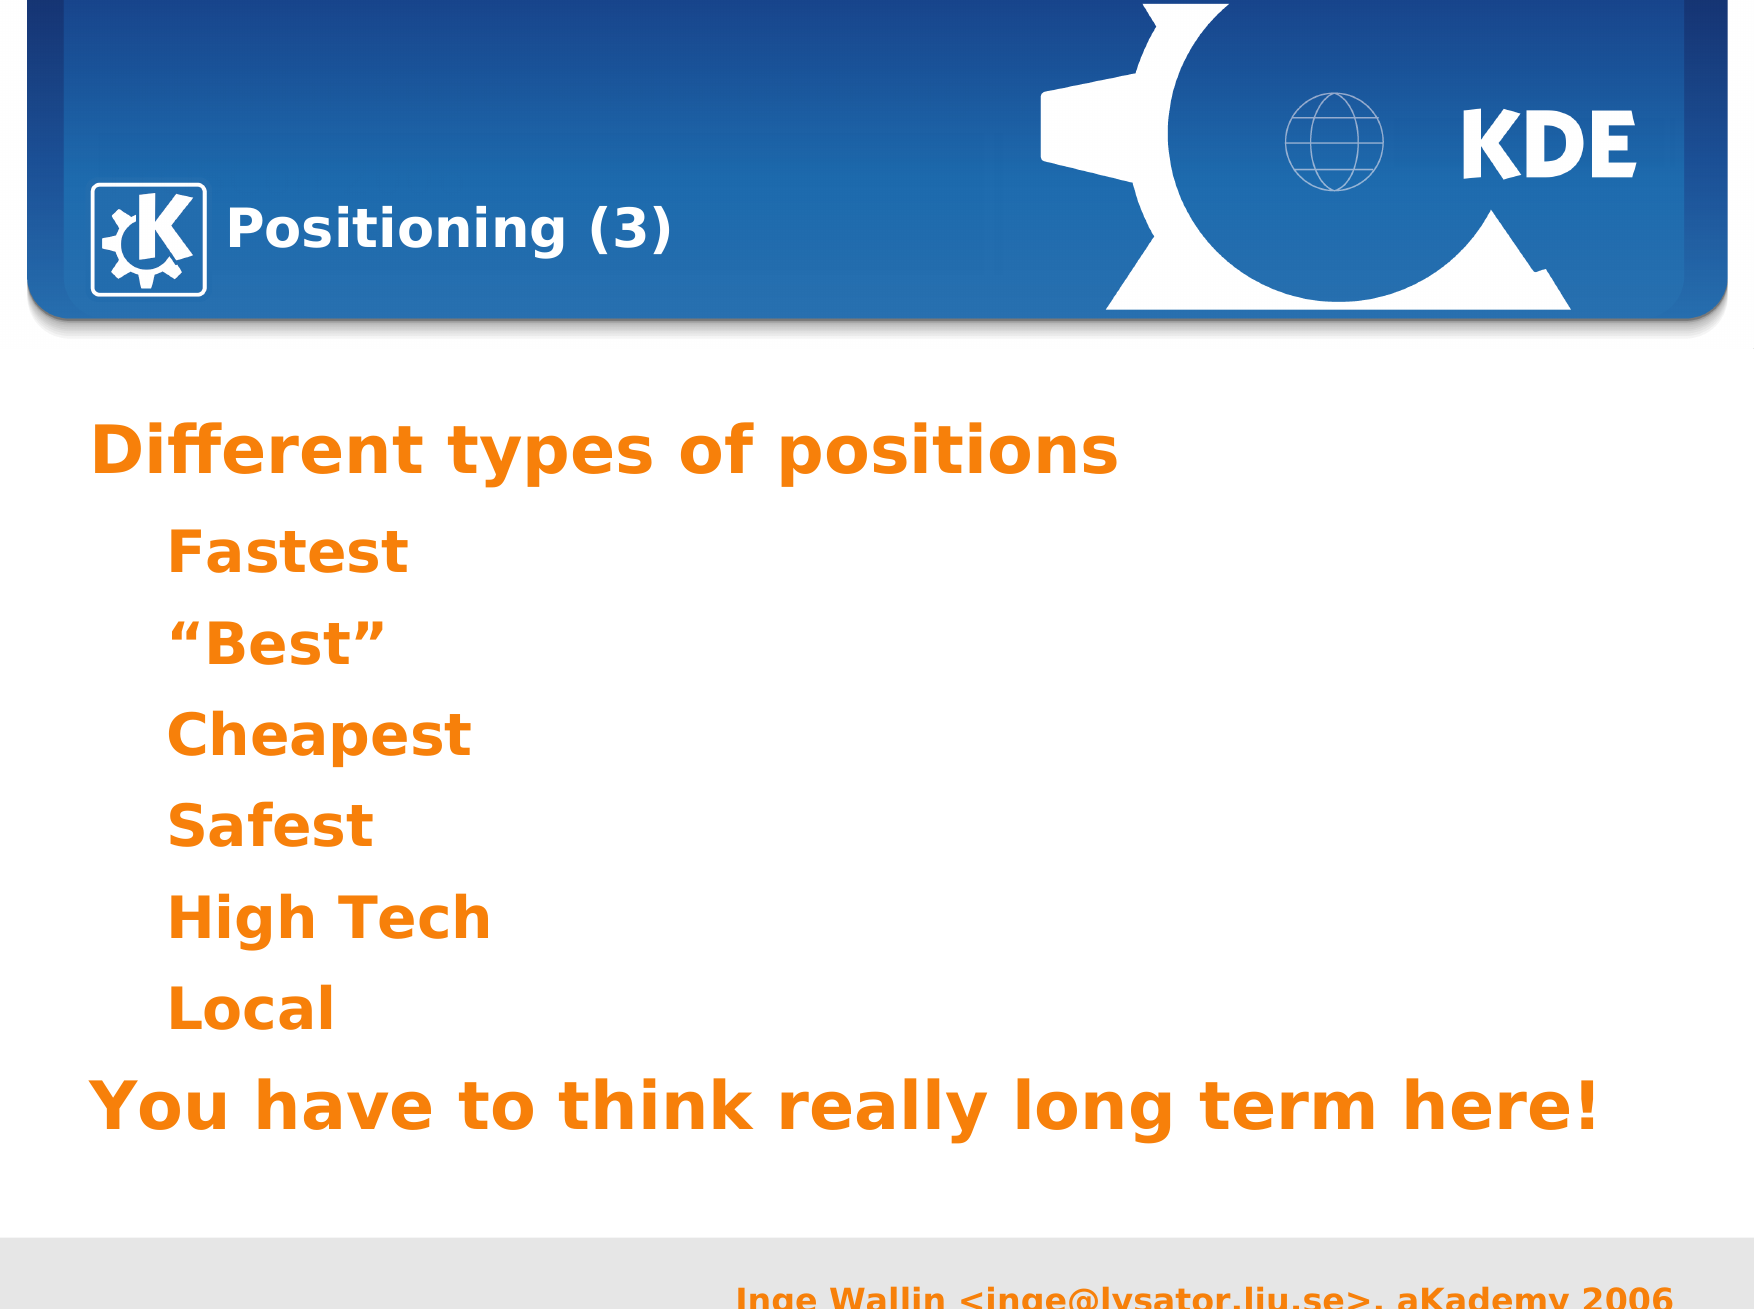

# Positioning (3)
Different types of positions
Fastest
“Best”
Cheapest
Safest
High Tech
Local
You have to think really long term here!